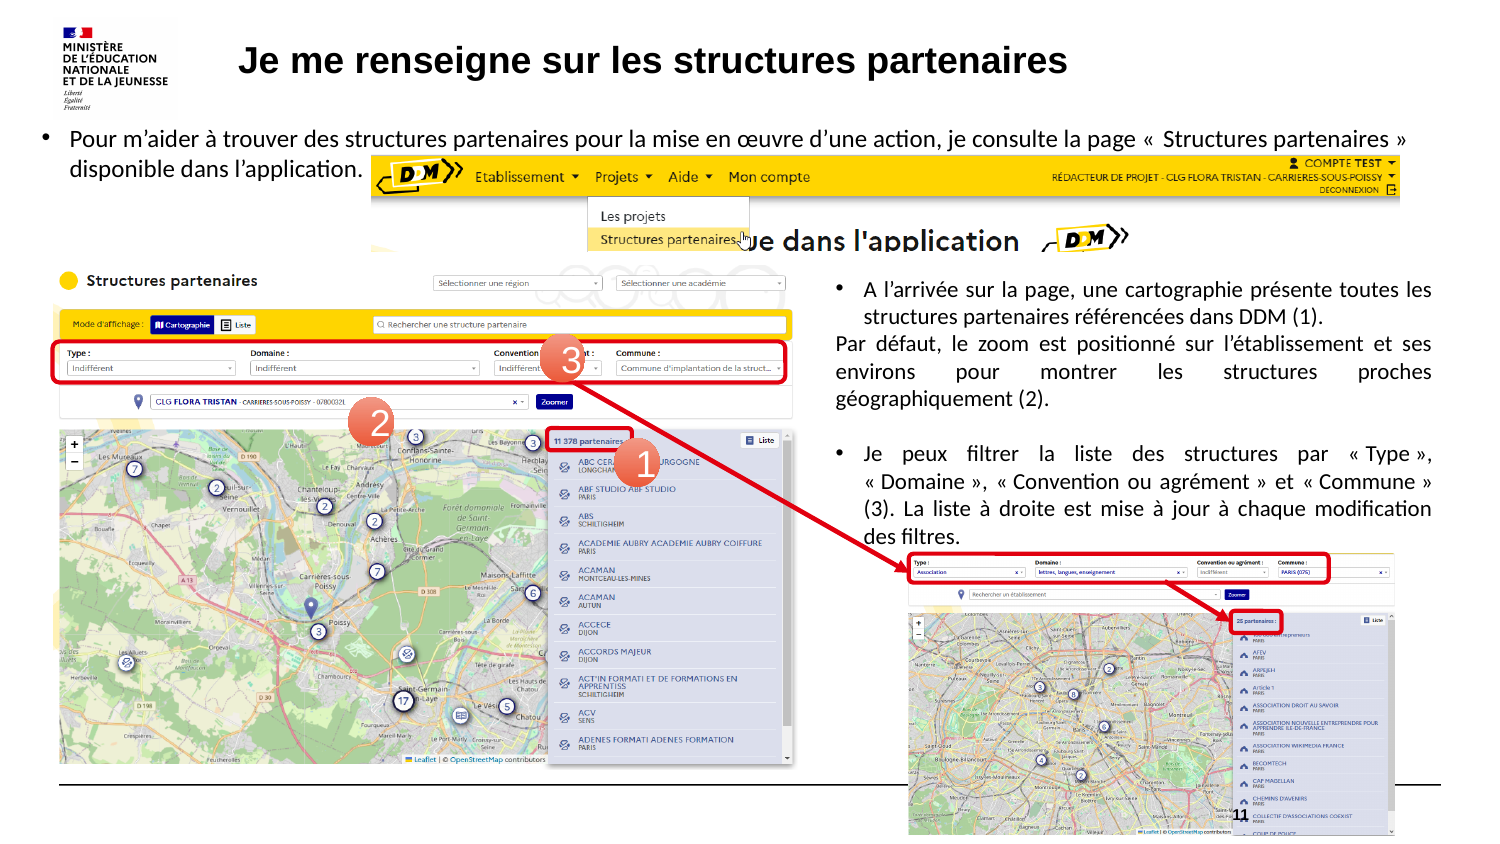

Je me renseigne sur les structures partenaires
Pour m’aider à trouver des structures partenaires pour la mise en œuvre d’une action, je consulte la page « Structures partenaires » disponible dans l’application.
A l’arrivée sur la page, une cartographie présente toutes les structures partenaires référencées dans DDM (1).
Par défaut, le zoom est positionné sur l’établissement et ses environs pour montrer les structures proches géographiquement (2).
Je peux filtrer la liste des structures par « Type », « Domaine », « Convention ou agrément » et « Commune » (3). La liste à droite est mise à jour à chaque modification des filtres.
3
2
1